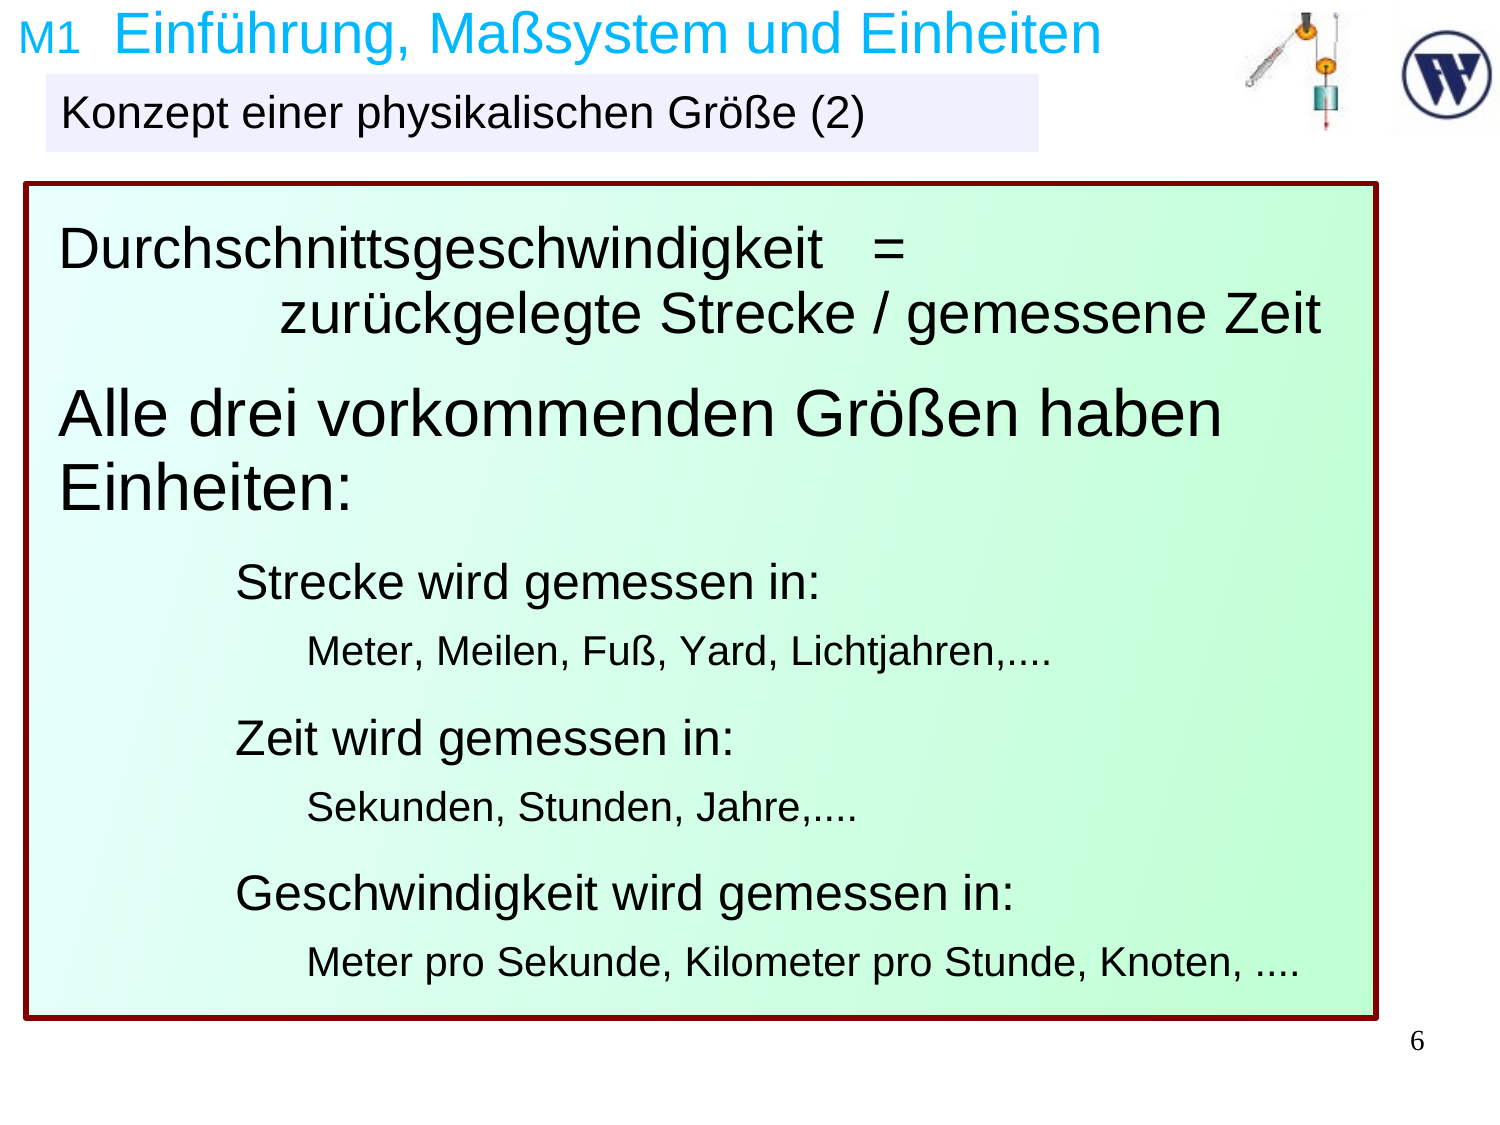

Konzept einer physikalischen Größe (2)
# Durchschnittsgeschwindigkeit = zurückgelegte Strecke / gemessene Zeit
Alle drei vorkommenden Größen haben Einheiten:
Strecke wird gemessen in:
Meter, Meilen, Fuß, Yard, Lichtjahren,....
Zeit wird gemessen in:
Sekunden, Stunden, Jahre,....
Geschwindigkeit wird gemessen in:
Meter pro Sekunde, Kilometer pro Stunde, Knoten, ....
6